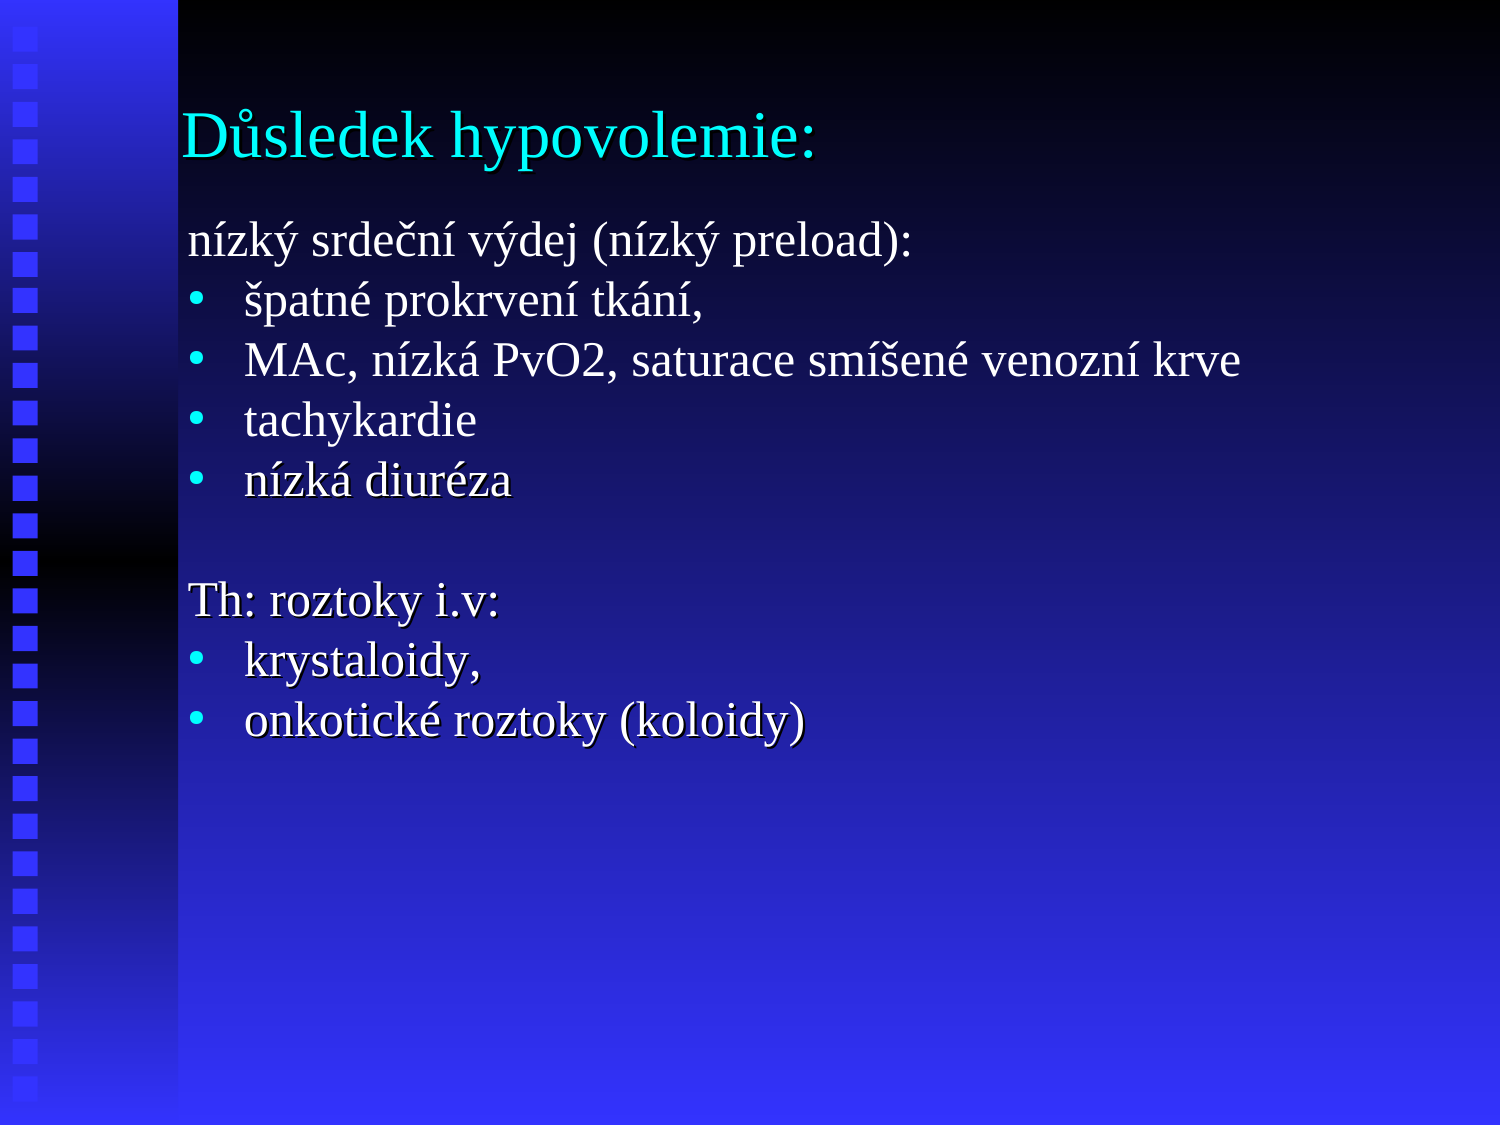

# Důsledek hypovolemie:
nízký srdeční výdej (nízký preload):
špatné prokrvení tkání,
MAc, nízká PvO2, saturace smíšené venozní krve
tachykardie
nízká diuréza
Th: roztoky i.v:
krystaloidy,
onkotické roztoky (koloidy)